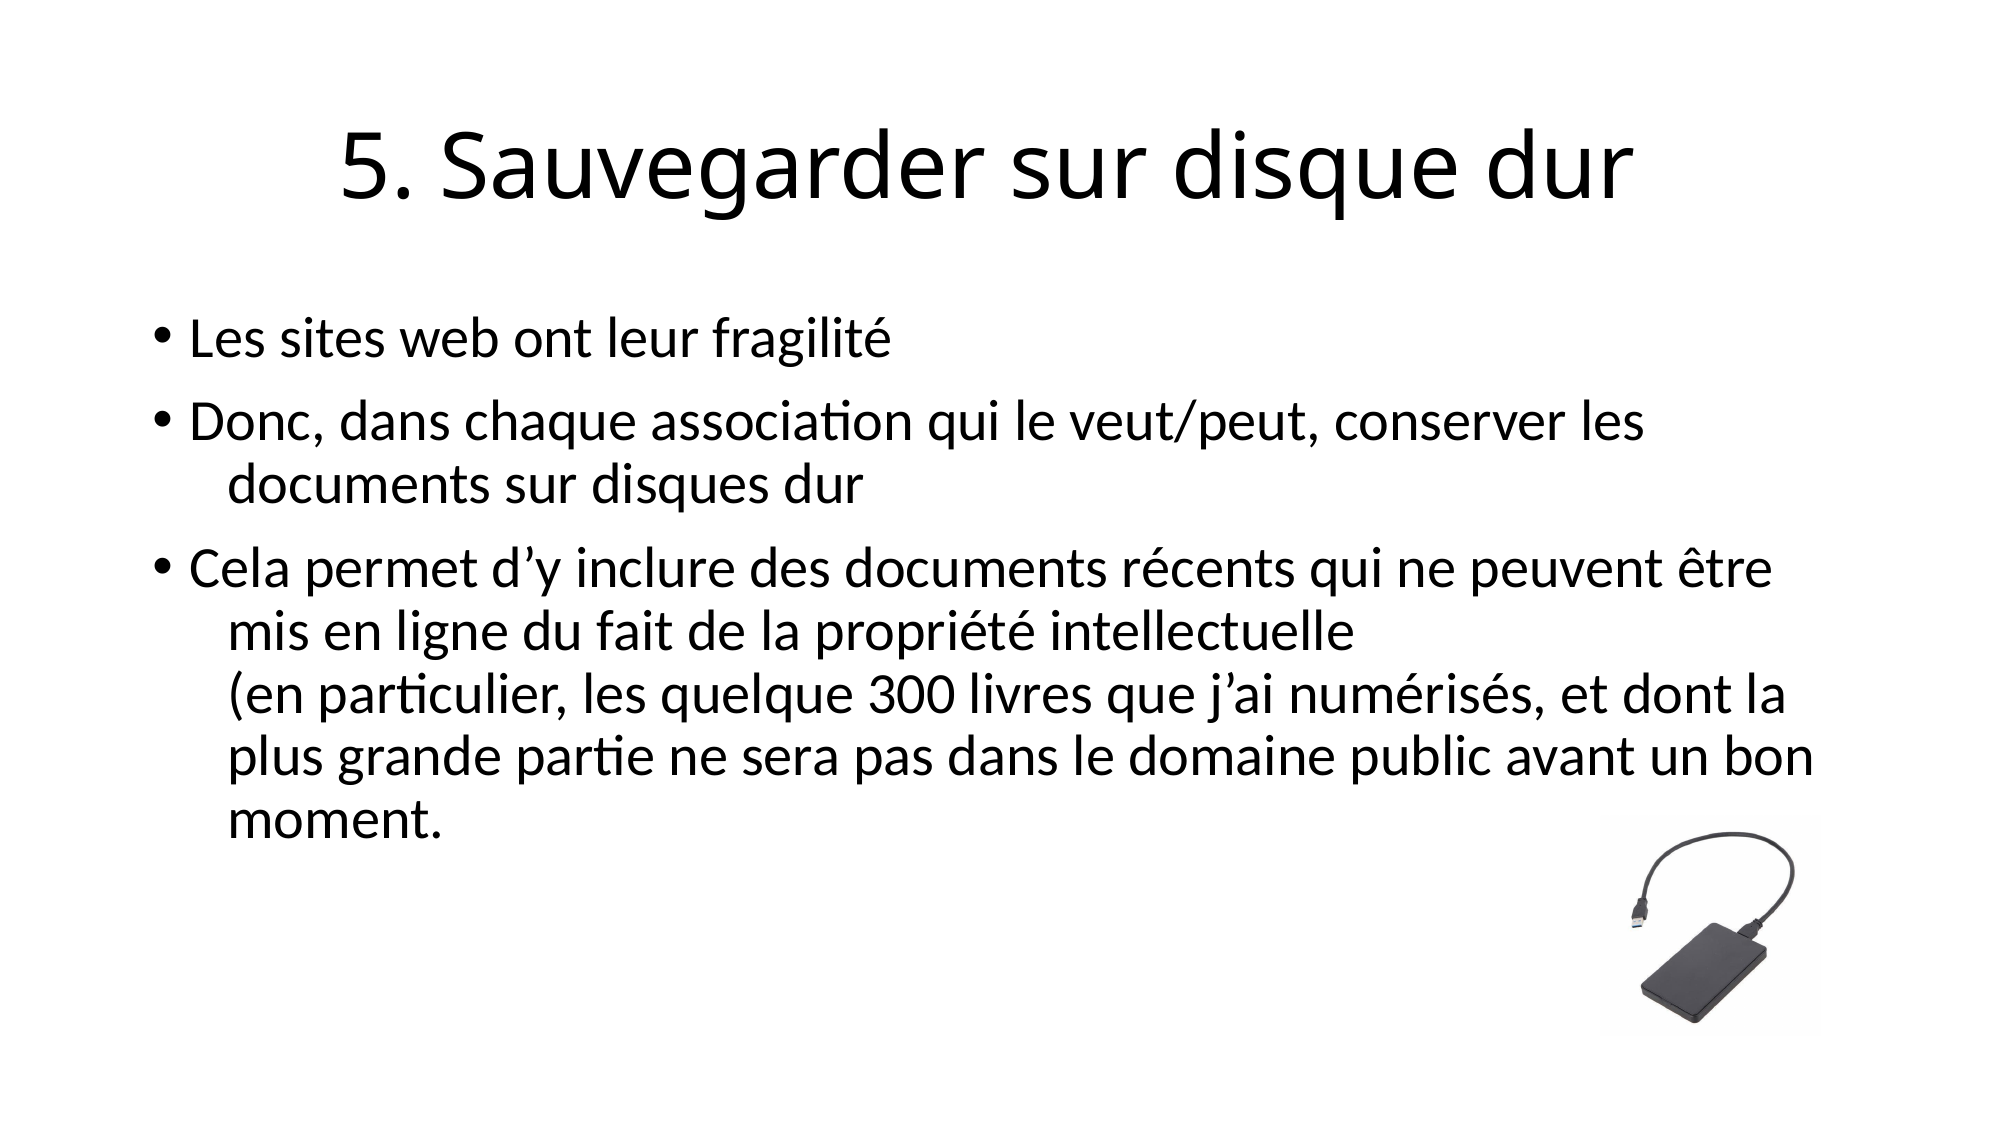

# 5. Sauvegarder sur disque dur
Les sites web ont leur fragilité
Donc, dans chaque association qui le veut/peut, conserver les documents sur disques dur
Cela permet d’y inclure des documents récents qui ne peuvent être mis en ligne du fait de la propriété intellectuelle
(en particulier, les quelque 300 livres que j’ai numérisés, et dont la plus grande partie ne sera pas dans le domaine public avant un bon moment.